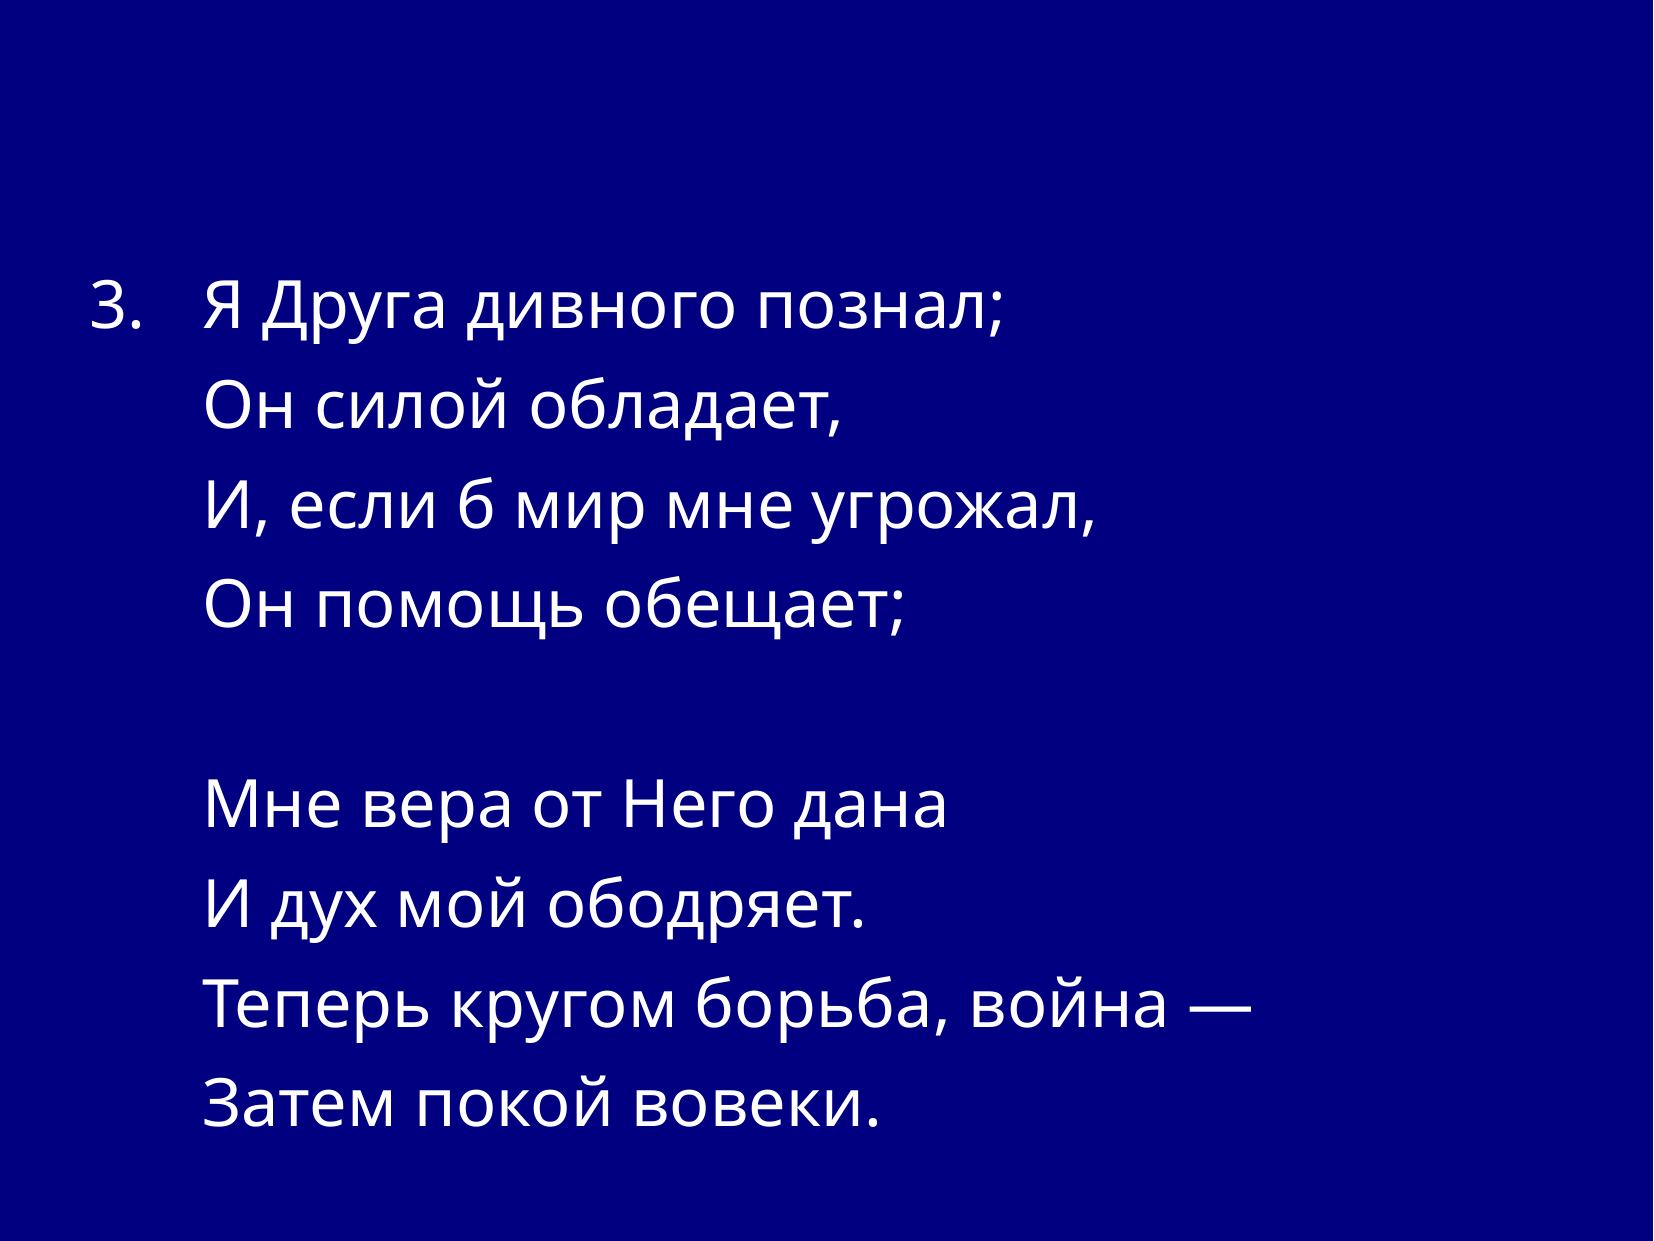

3.	Я Друга дивного познал;
	Он силой обладает,
	И, если б мир мне угрожал,
	Он помощь обещает;
	Мне вера от Него дана
	И дух мой ободряет.
	Теперь кругом борьба, война —
	Затем покой вовеки.